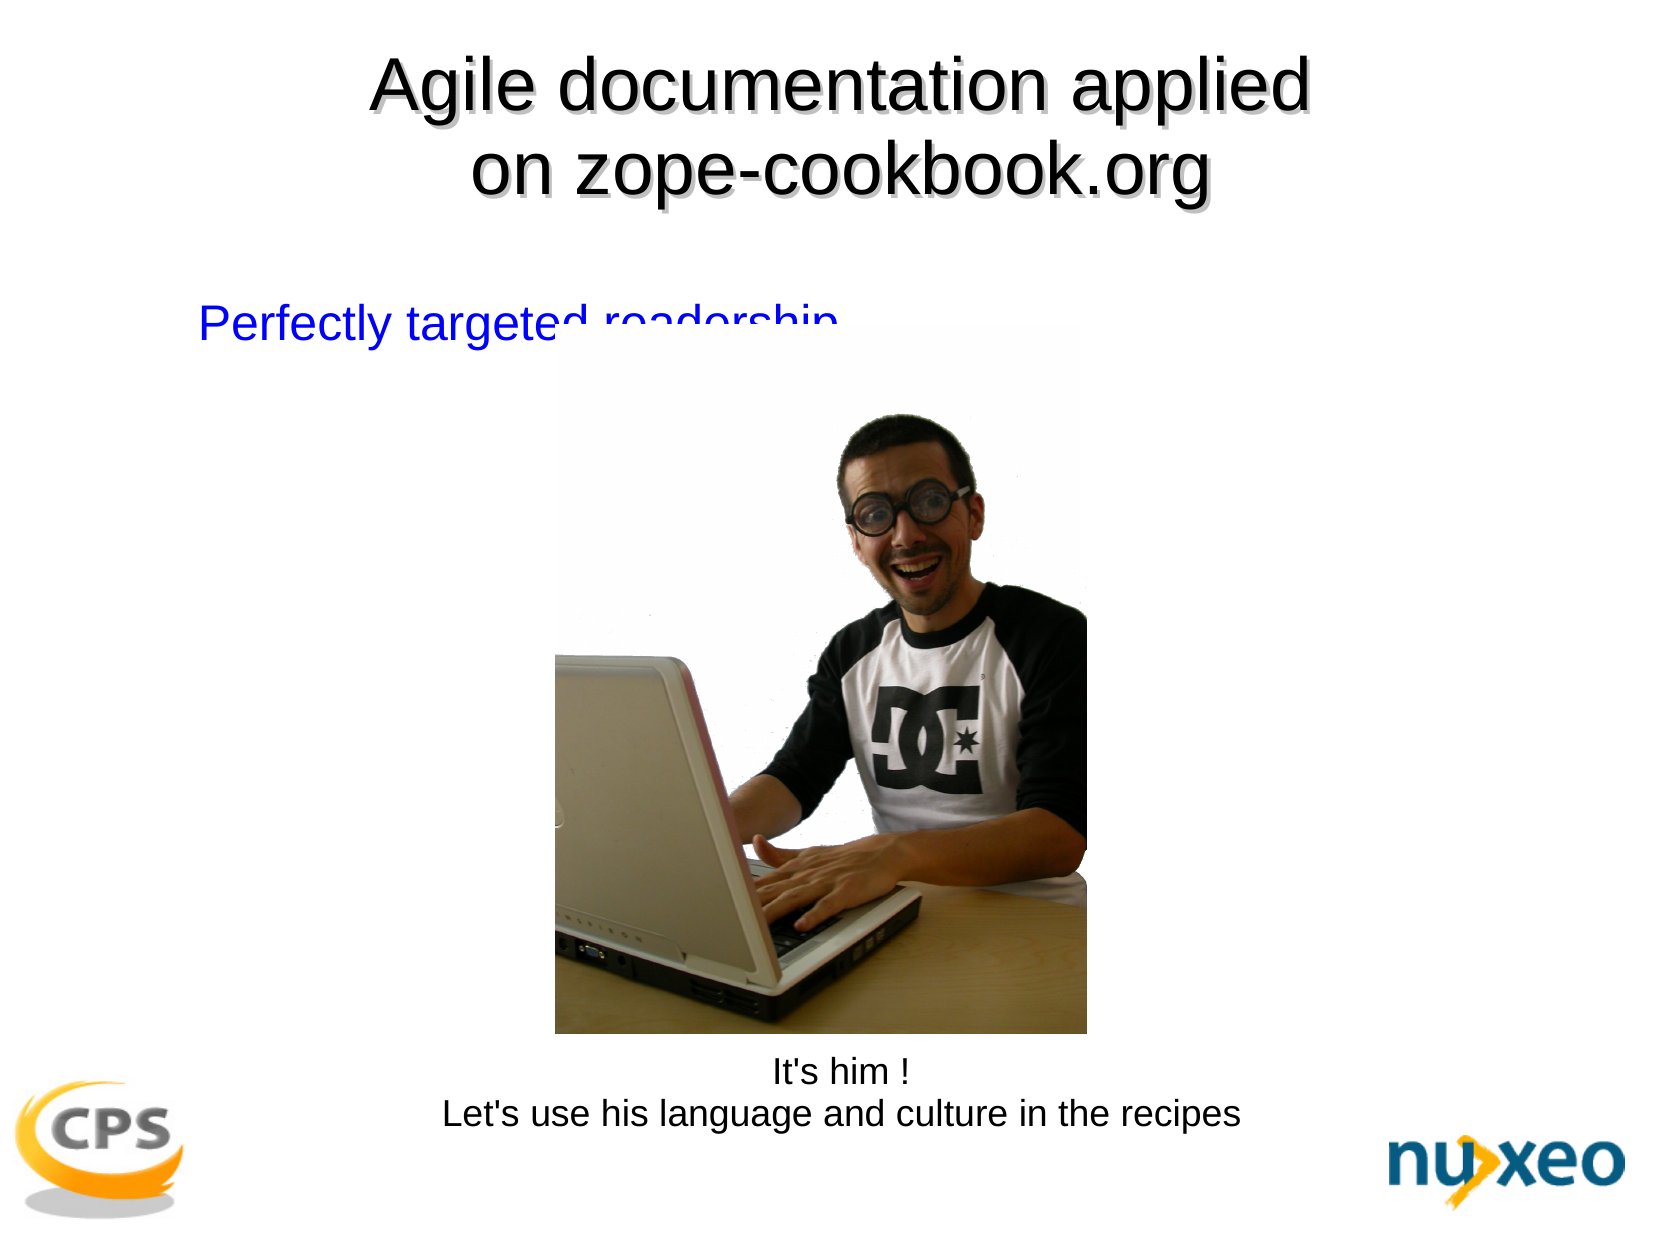

Agile documentation applied
on zope-cookbook.org
Perfectly targeted readership
It's him !
Let's use his language and culture in the recipes